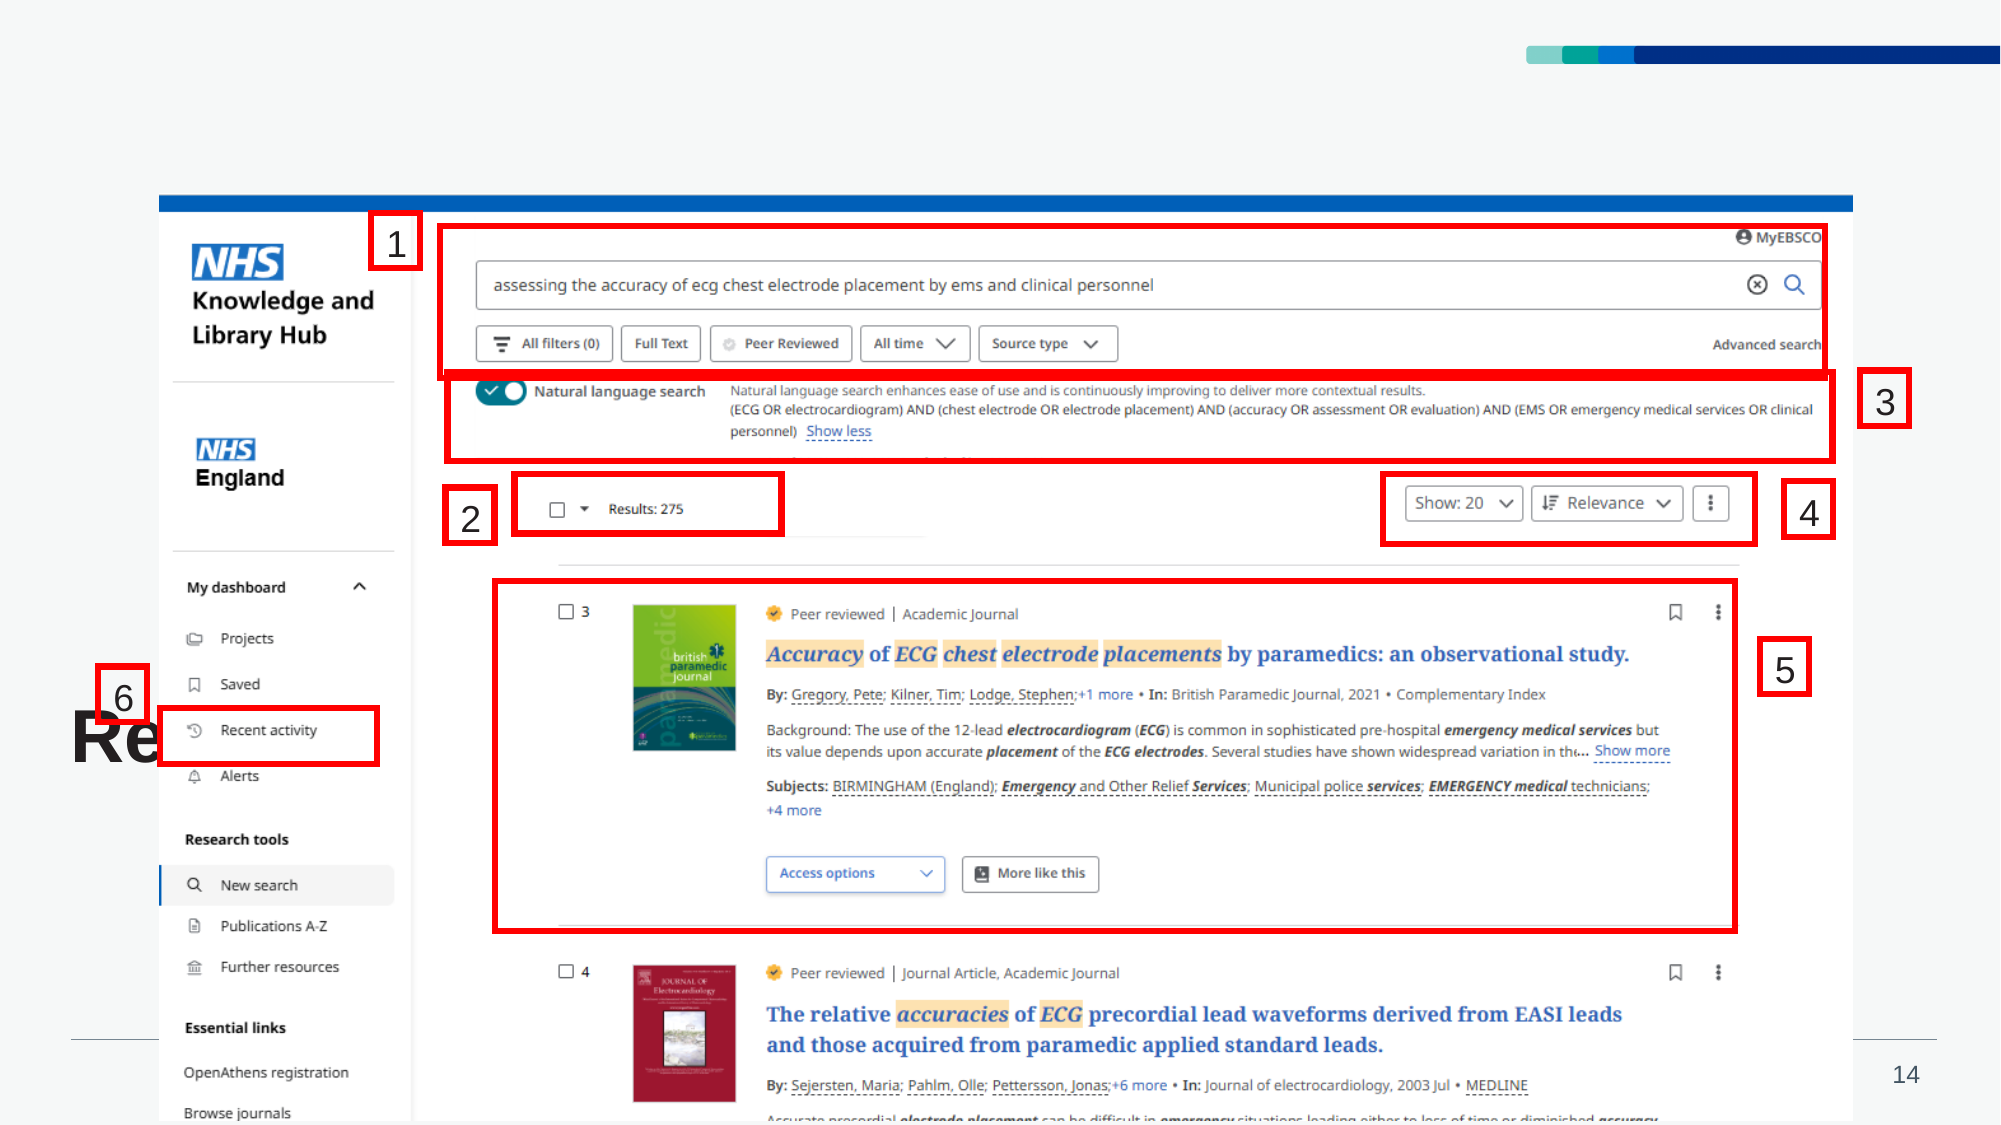

1
3
# Results on the Hub
4
2
5
6